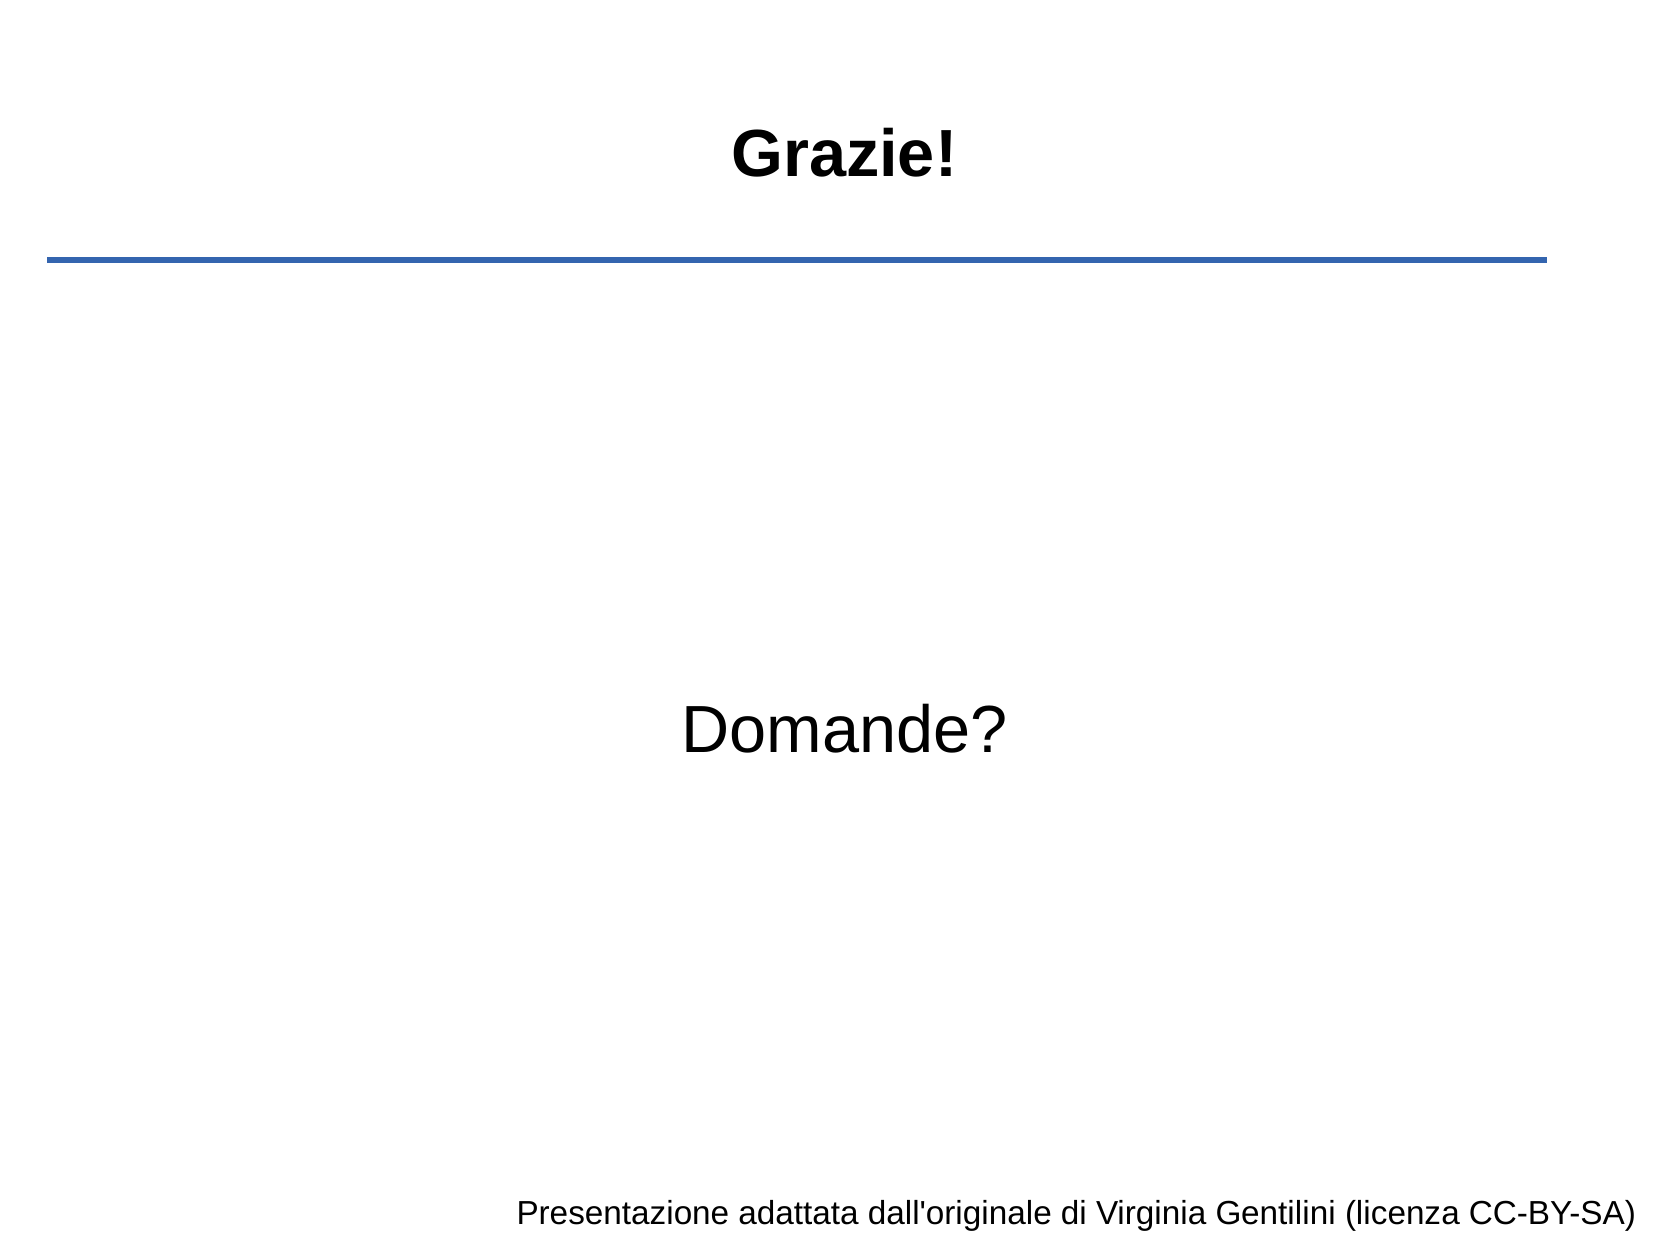

# Grazie!
Domande?
Presentazione adattata dall'originale di Virginia Gentilini (licenza CC-BY-SA)